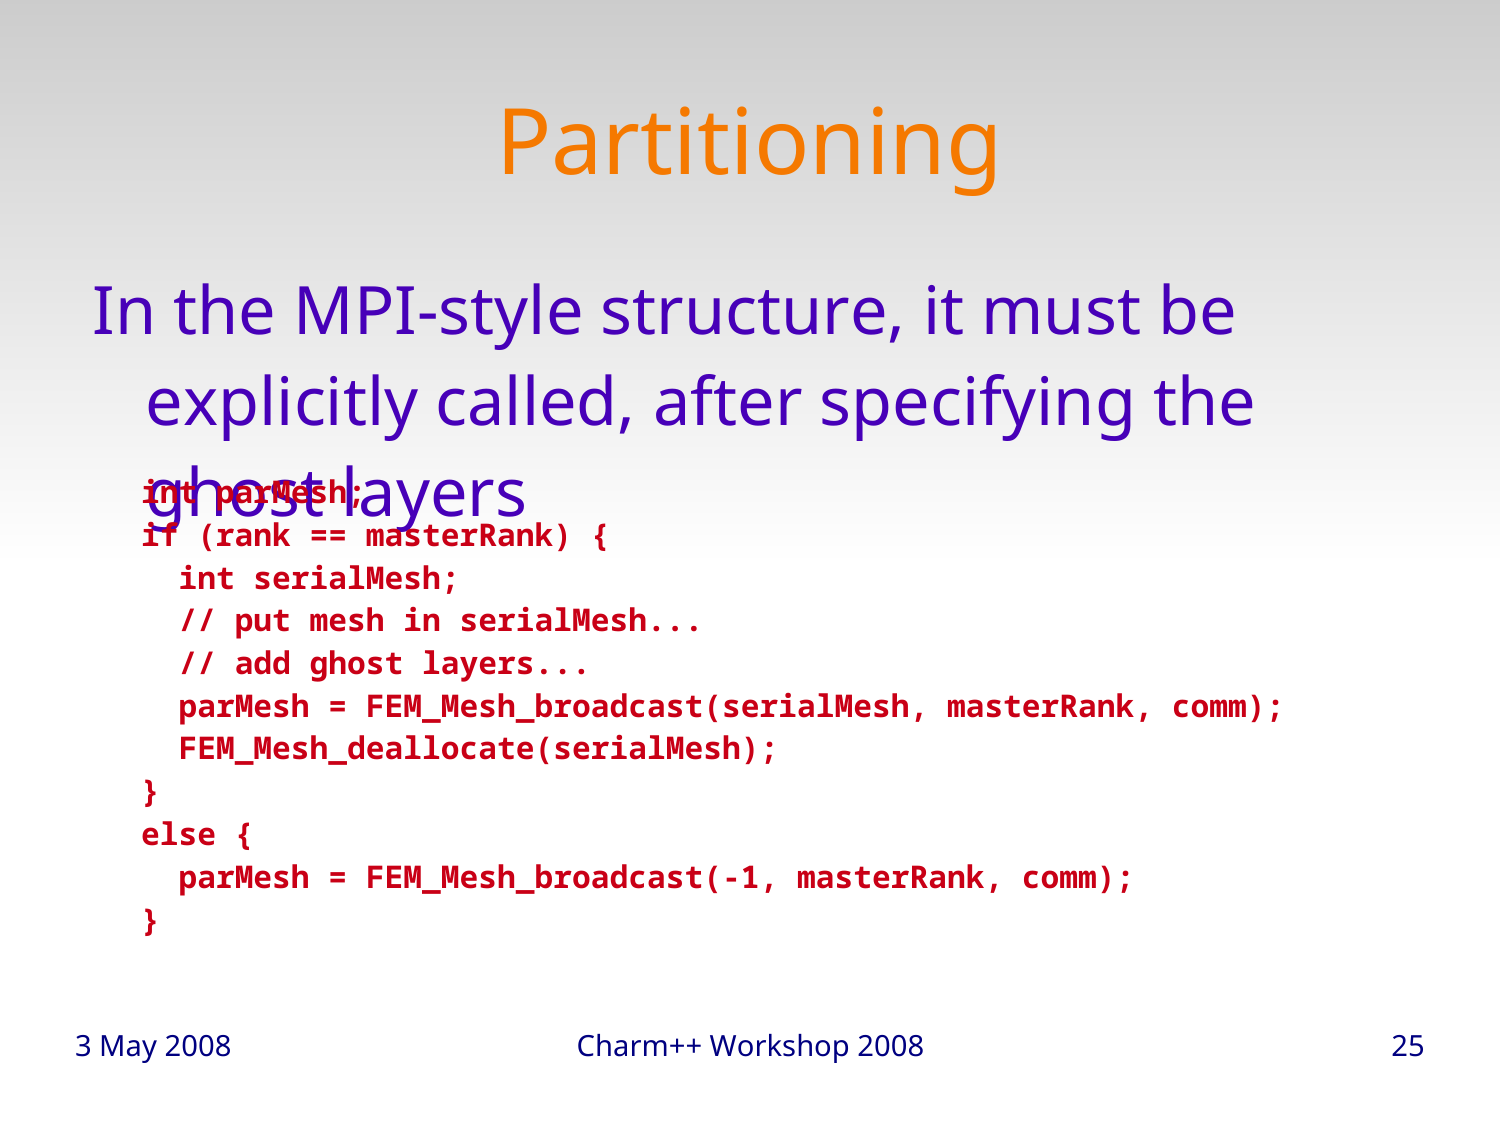

# Partitioning
In the MPI-style structure, it must be explicitly called, after specifying the ghost layers
int parMesh;
if (rank == masterRank) {
 int serialMesh;
 // put mesh in serialMesh...
 // add ghost layers...
 parMesh = FEM_Mesh_broadcast(serialMesh, masterRank, comm);
 FEM_Mesh_deallocate(serialMesh);
}
else {
 parMesh = FEM_Mesh_broadcast(-1, masterRank, comm);
}
3 May 2008
Charm++ Workshop 2008
25